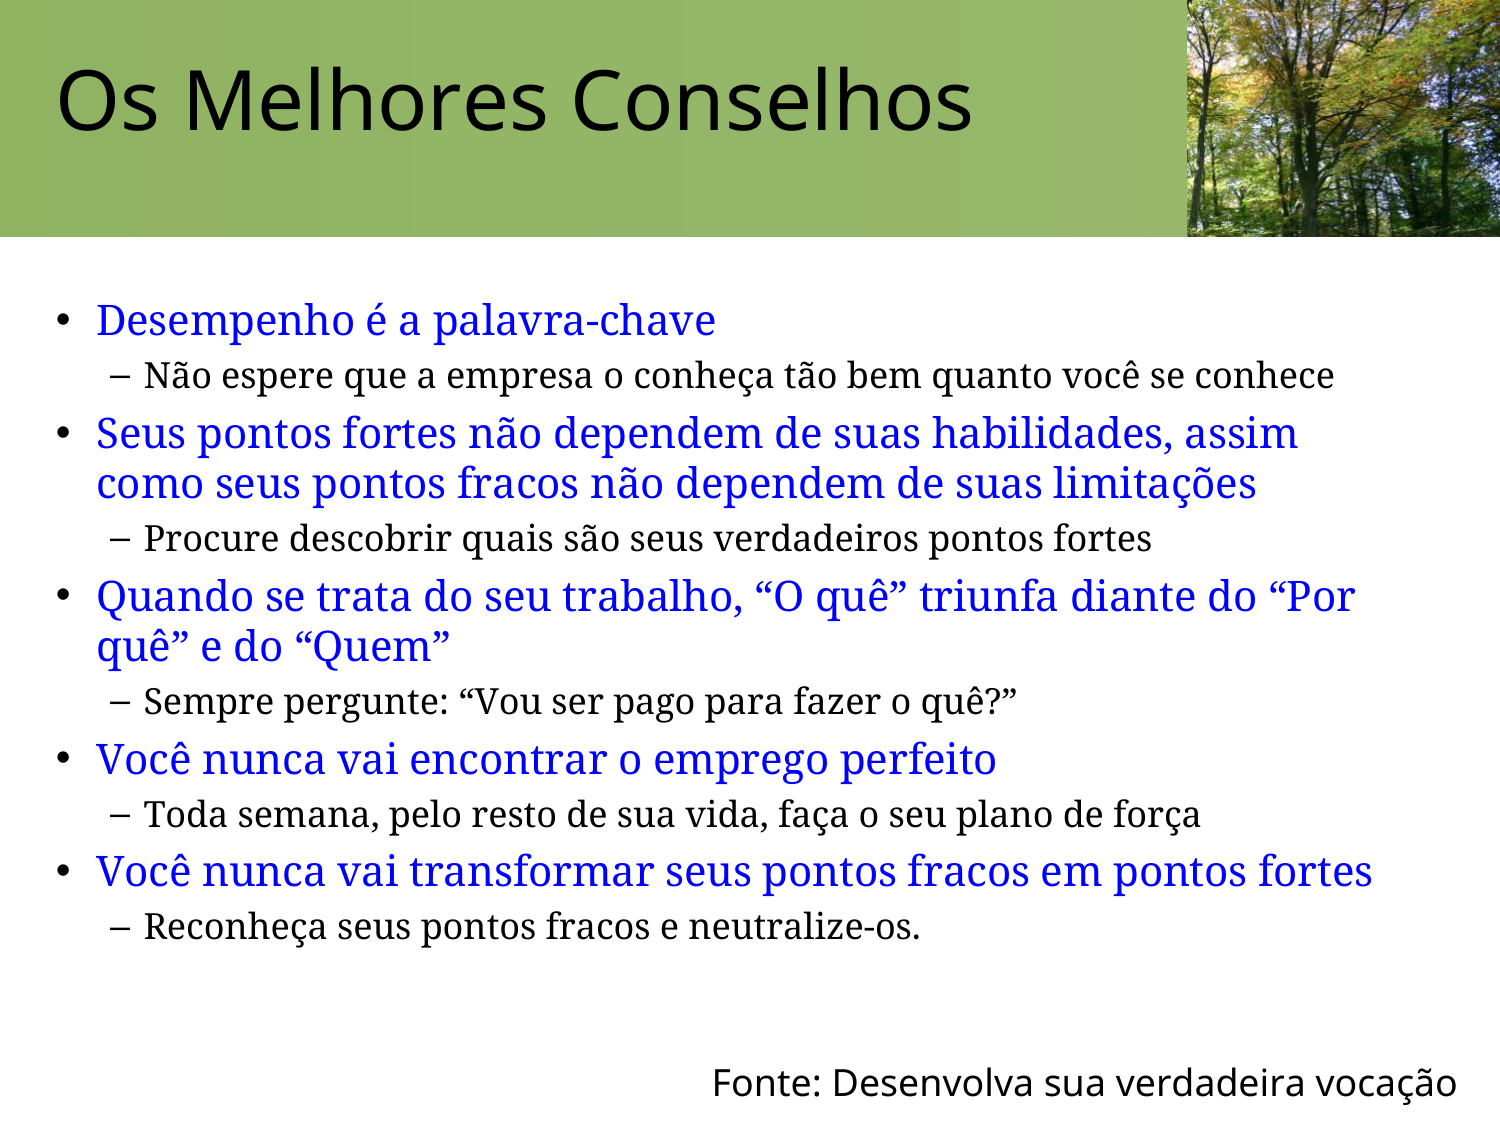

# Os Melhores Conselhos
Desempenho é a palavra-chave
Não espere que a empresa o conheça tão bem quanto você se conhece
Seus pontos fortes não dependem de suas habilidades, assim como seus pontos fracos não dependem de suas limitações
Procure descobrir quais são seus verdadeiros pontos fortes
Quando se trata do seu trabalho, “O quê” triunfa diante do “Por quê” e do “Quem”
Sempre pergunte: “Vou ser pago para fazer o quê?”
Você nunca vai encontrar o emprego perfeito
Toda semana, pelo resto de sua vida, faça o seu plano de força
Você nunca vai transformar seus pontos fracos em pontos fortes
Reconheça seus pontos fracos e neutralize-os.
Fonte: Desenvolva sua verdadeira vocação